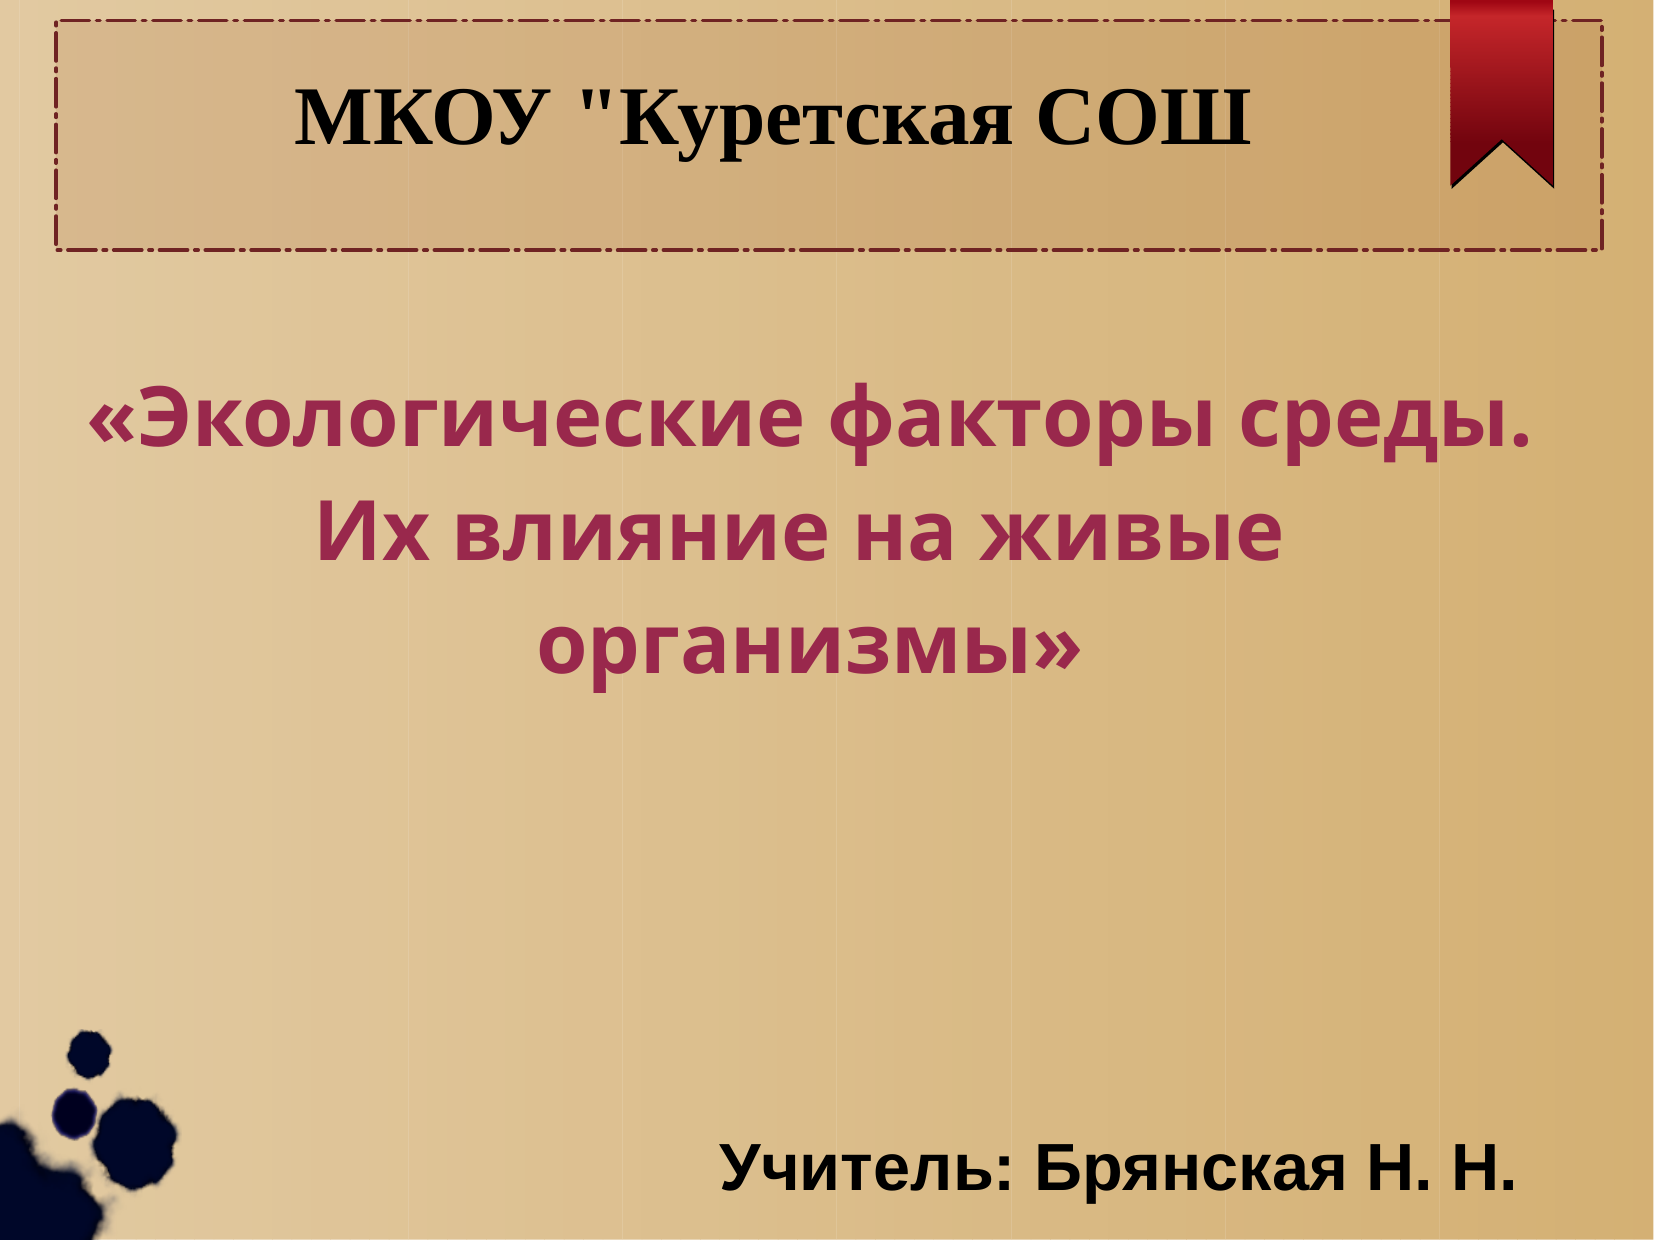

# МКОУ "Куретская СОШ
«Экологические факторы среды.
Их влияние на живые
организмы»
Учитель: Брянская Н. Н.